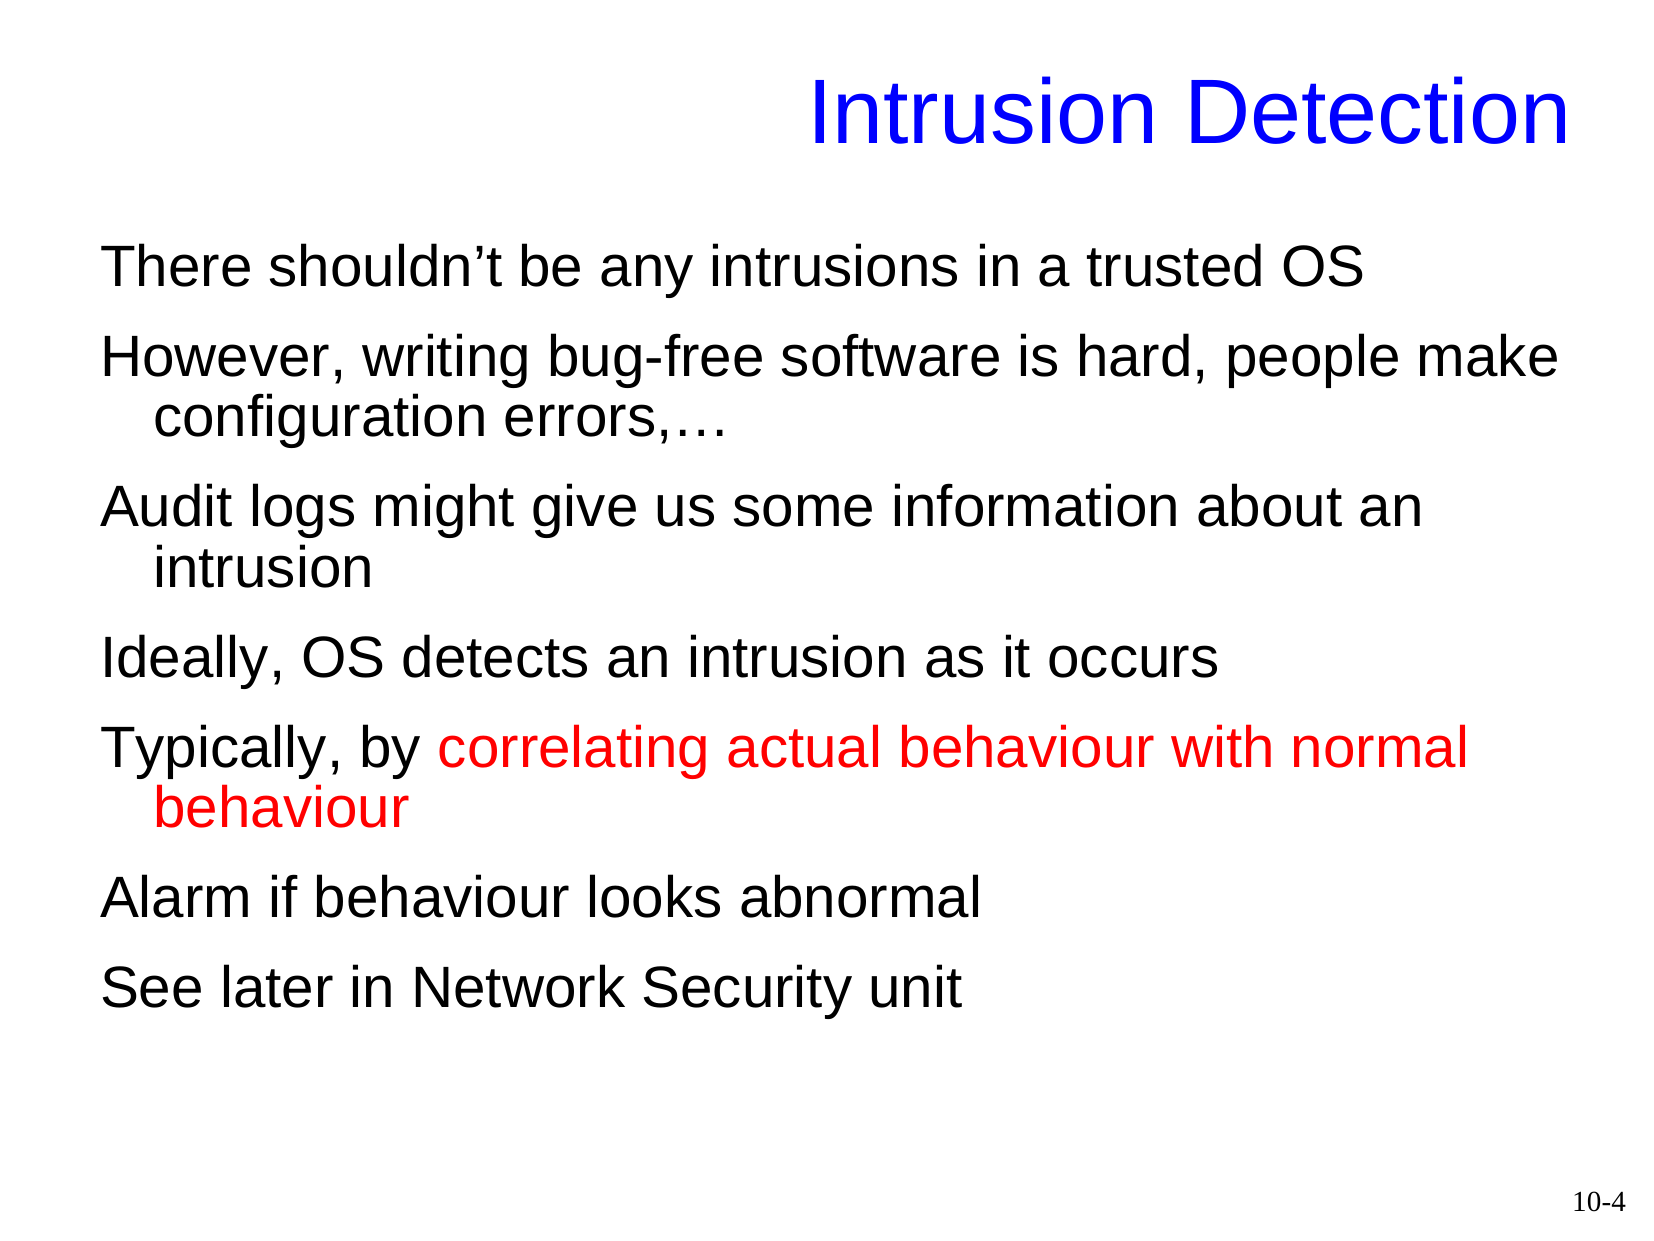

# Intrusion Detection
There shouldn’t be any intrusions in a trusted OS
However, writing bug-free software is hard, people make configuration errors,…
Audit logs might give us some information about an intrusion
Ideally, OS detects an intrusion as it occurs
Typically, by correlating actual behaviour with normal behaviour
Alarm if behaviour looks abnormal
See later in Network Security unit